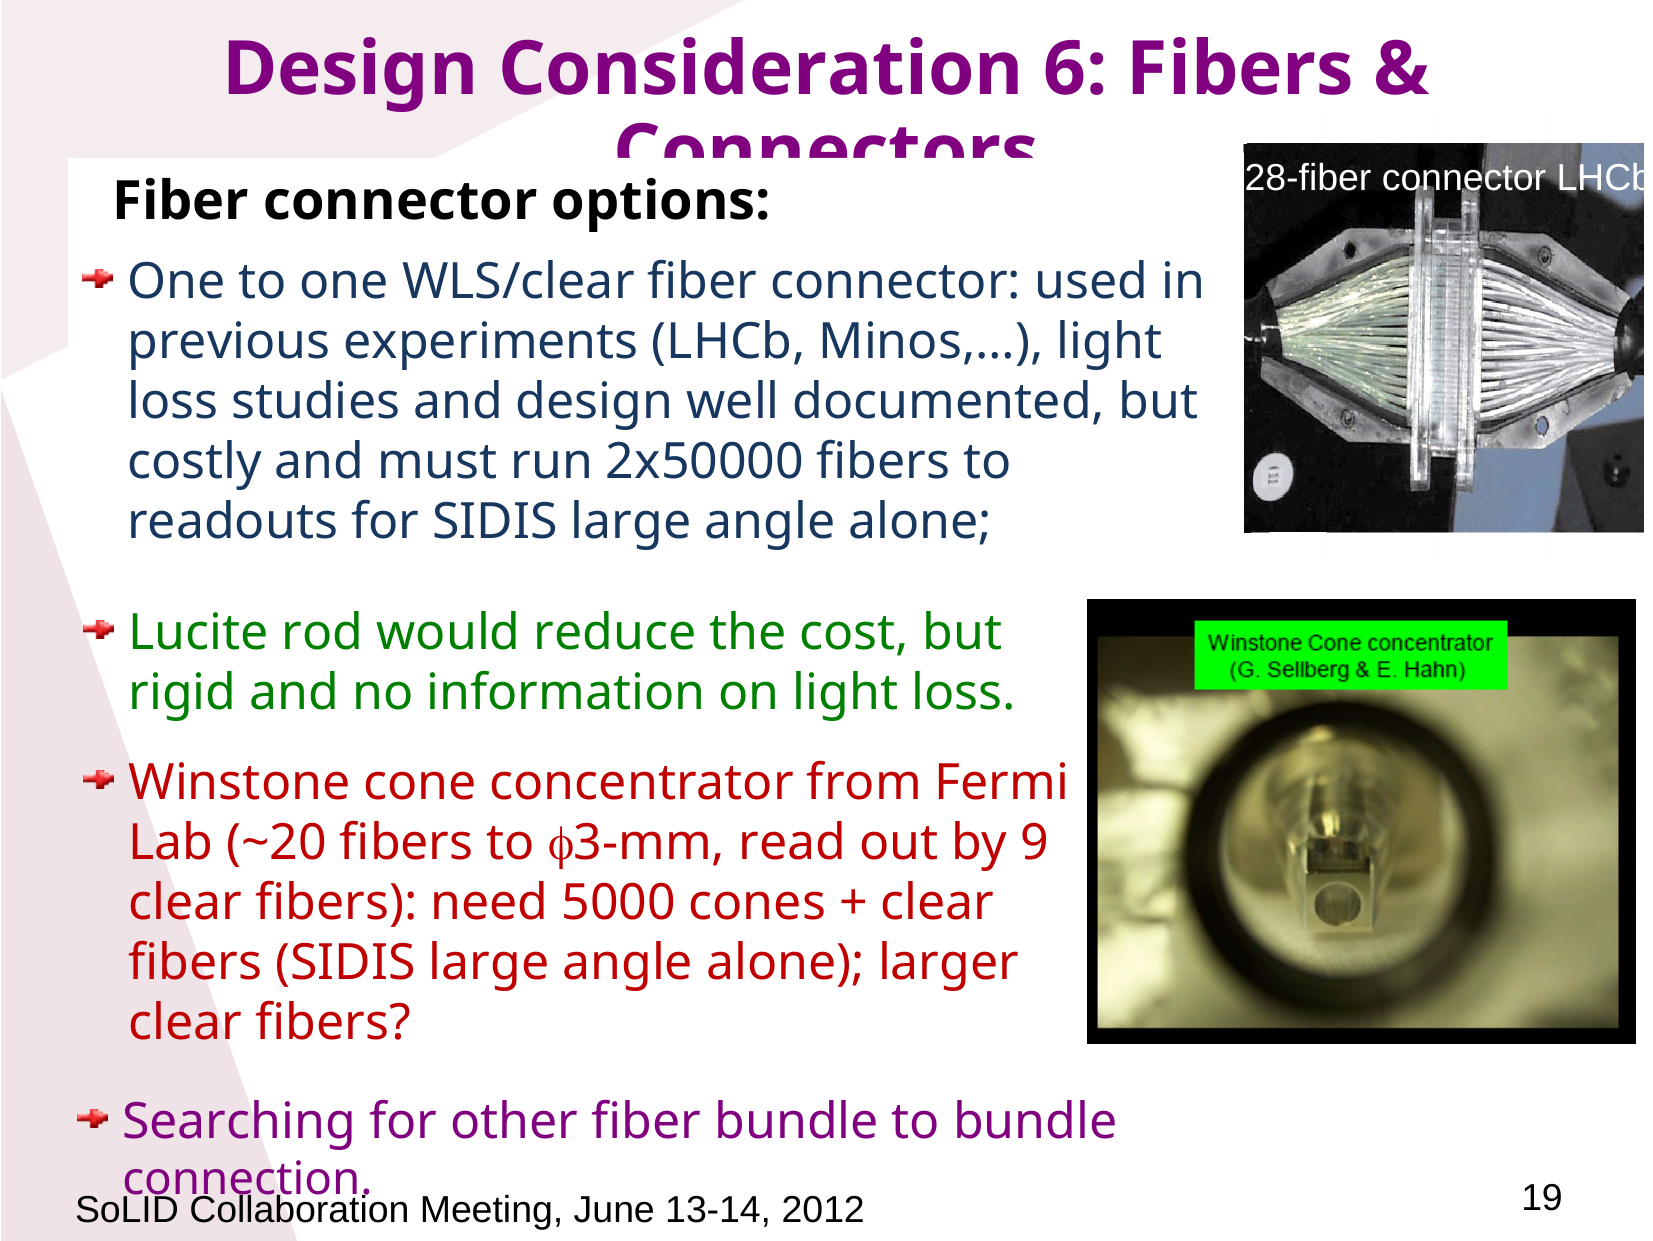

Design Consideration 6: Fibers & Connectors
128-fiber connector LHCb
Fiber connector options:
One to one WLS/clear fiber connector: used in previous experiments (LHCb, Minos,…), light loss studies and design well documented, but costly and must run 2x50000 fibers to readouts for SIDIS large angle alone;
Lucite rod would reduce the cost, but rigid and no information on light loss.
Winstone cone concentrator from Fermi Lab (~20 fibers to f3-mm, read out by 9 clear fibers): need 5000 cones + clear fibers (SIDIS large angle alone); larger clear fibers?
Searching for other fiber bundle to bundle connection.
19